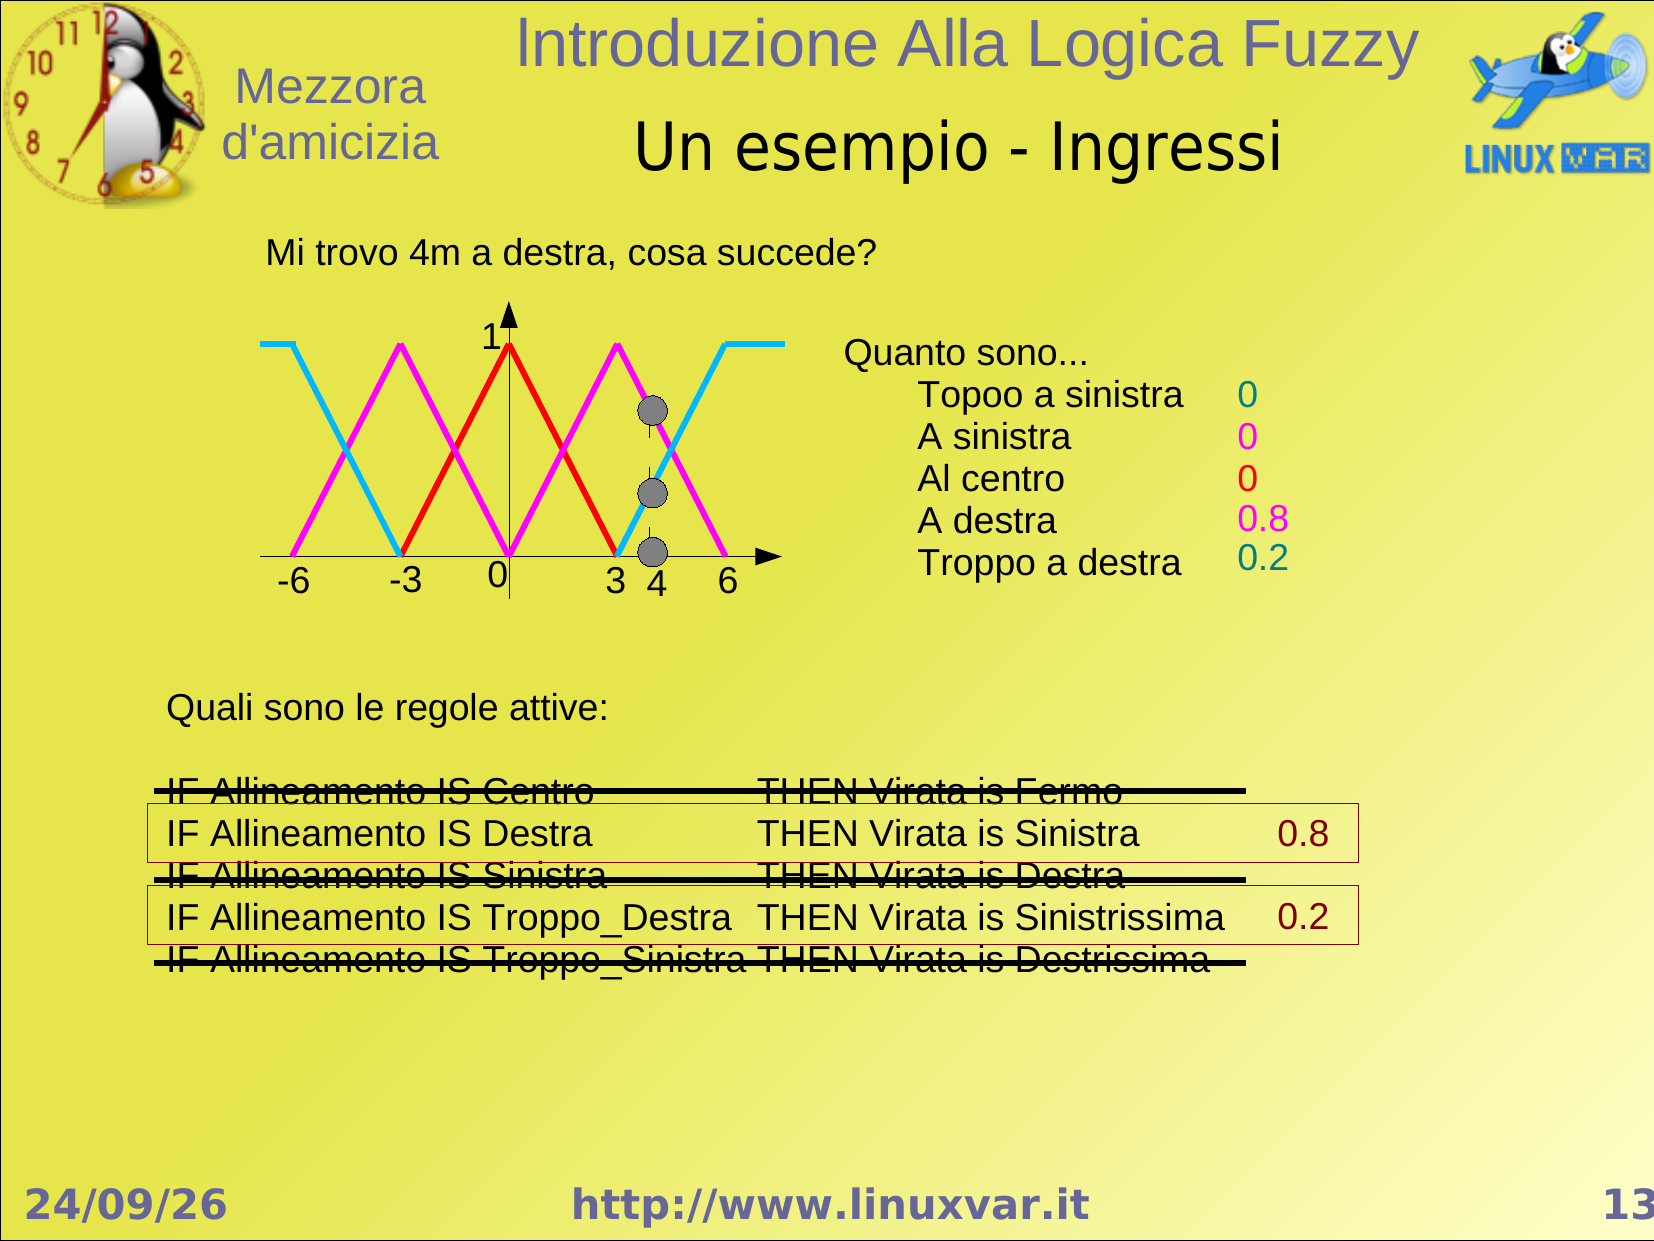

# Un esempio - Ingressi
Mi trovo 4m a destra, cosa succede?
1
0
-3
3
6
-6
4
Quanto sono...
	Topoo a sinistra
	A sinistra
	Al centro
	A destra
	Troppo a destra
0
0
0
0.8
0.2
Quali sono le regole attive:
IF Allineamento IS Centro			THEN Virata is Fermo
IF Allineamento IS Destra			THEN Virata is Sinistra
IF Allineamento IS Sinistra			THEN Virata is Destra
IF Allineamento IS Troppo_Destra	THEN Virata is Sinistrissima
IF Allineamento IS Troppo_Sinistra	THEN Virata is Destrissima
0.8
0.2
13